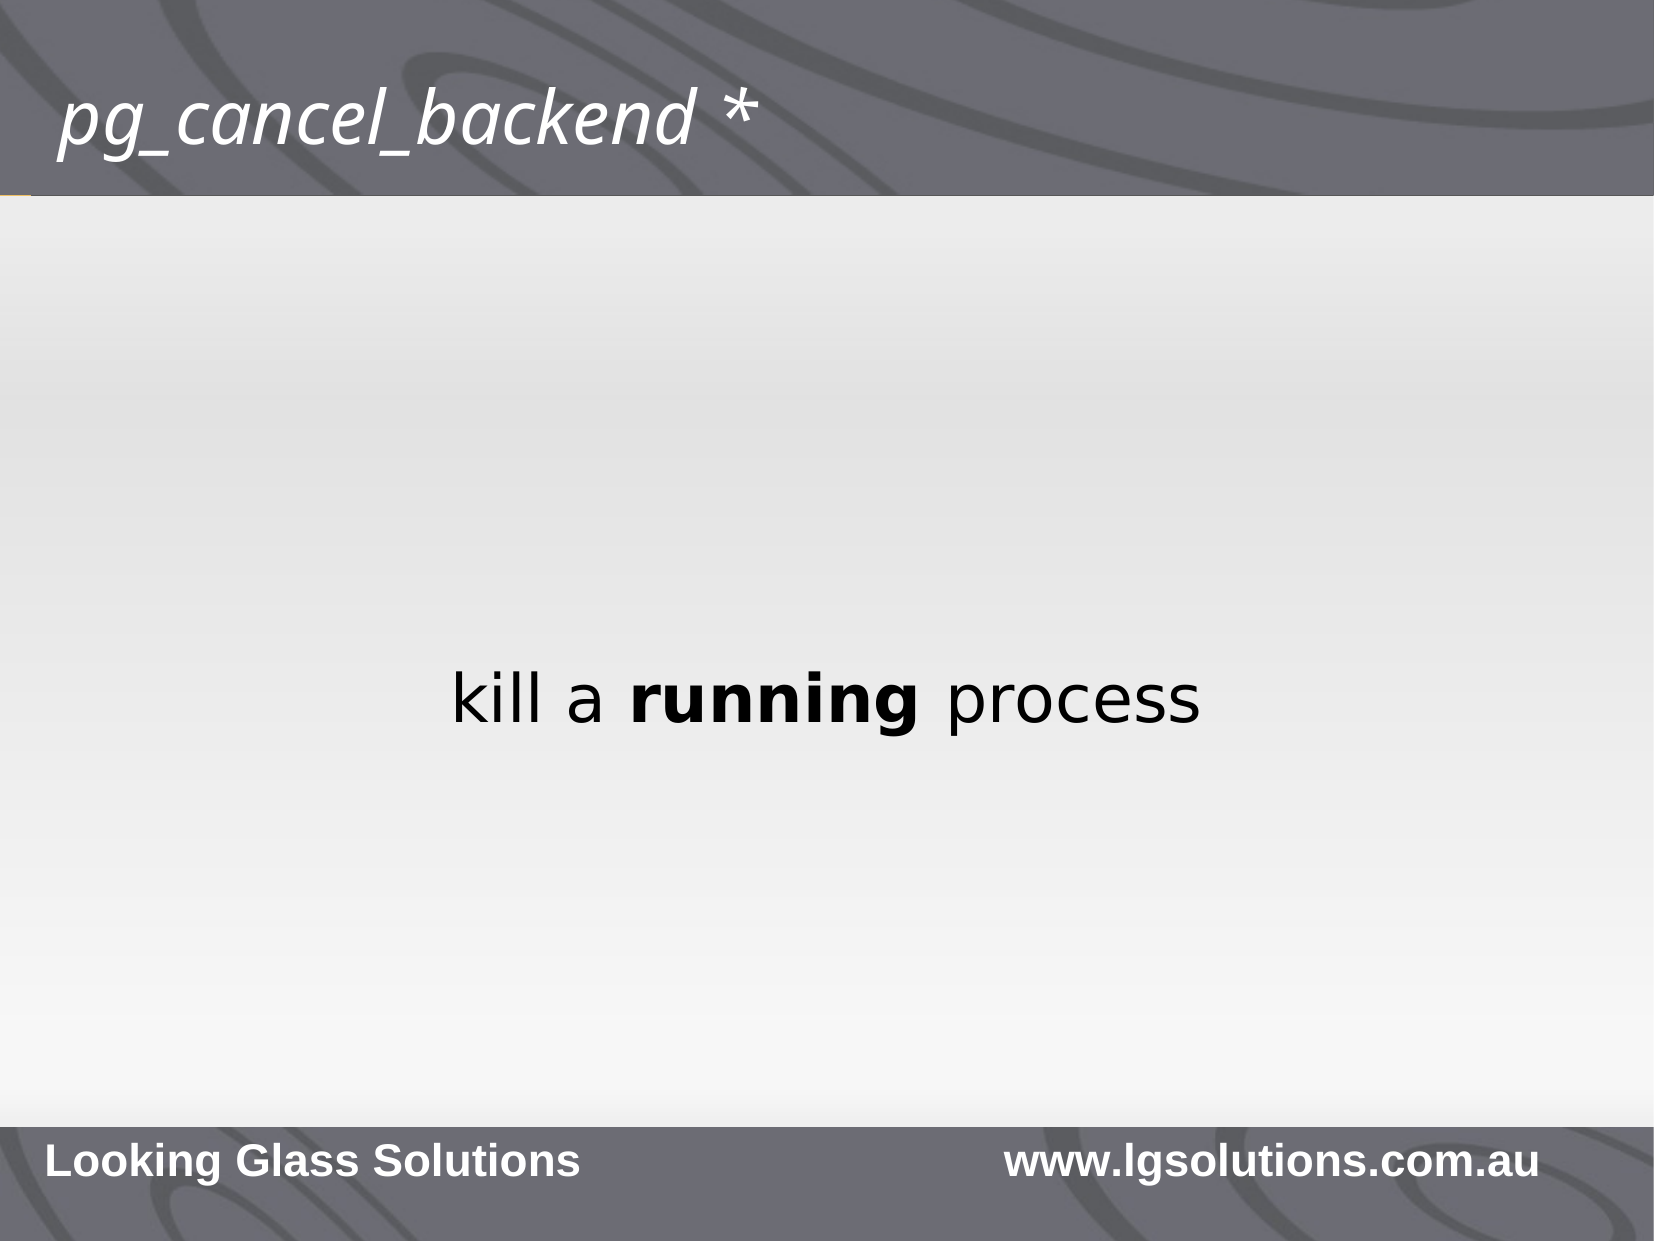

# pg_cancel_backend *
kill a running process